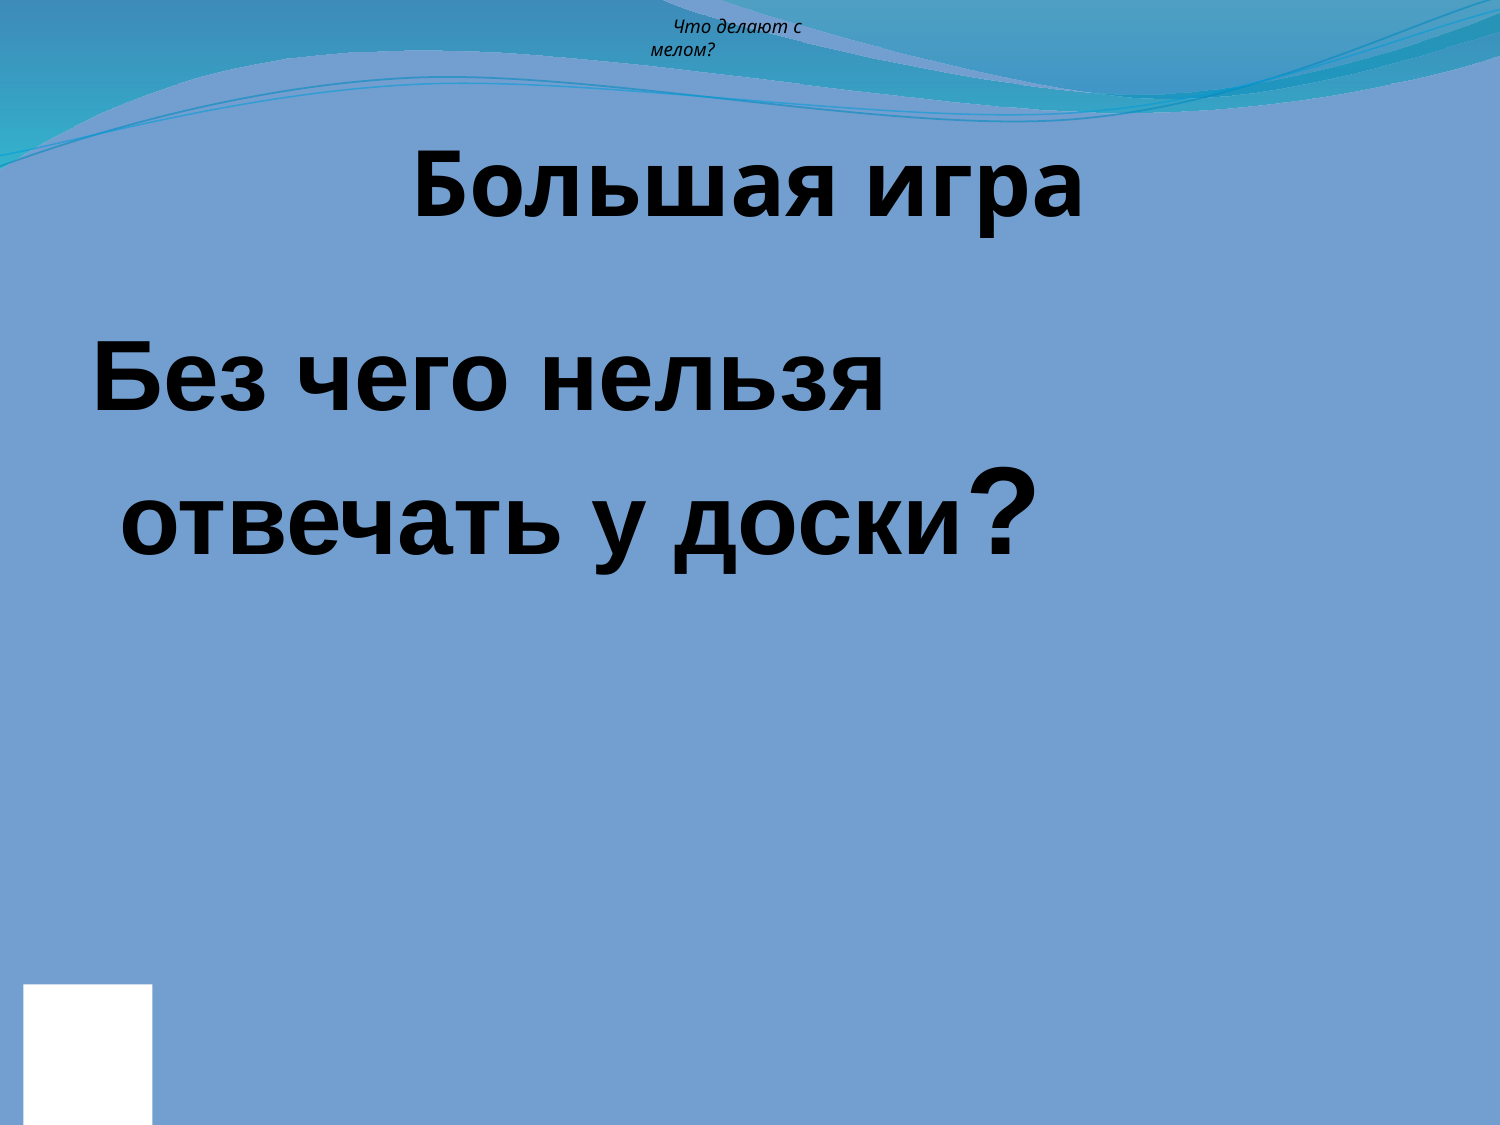

Что делают с мелом?
Большая игра
Без чего нельзя
 отвечать у доски?